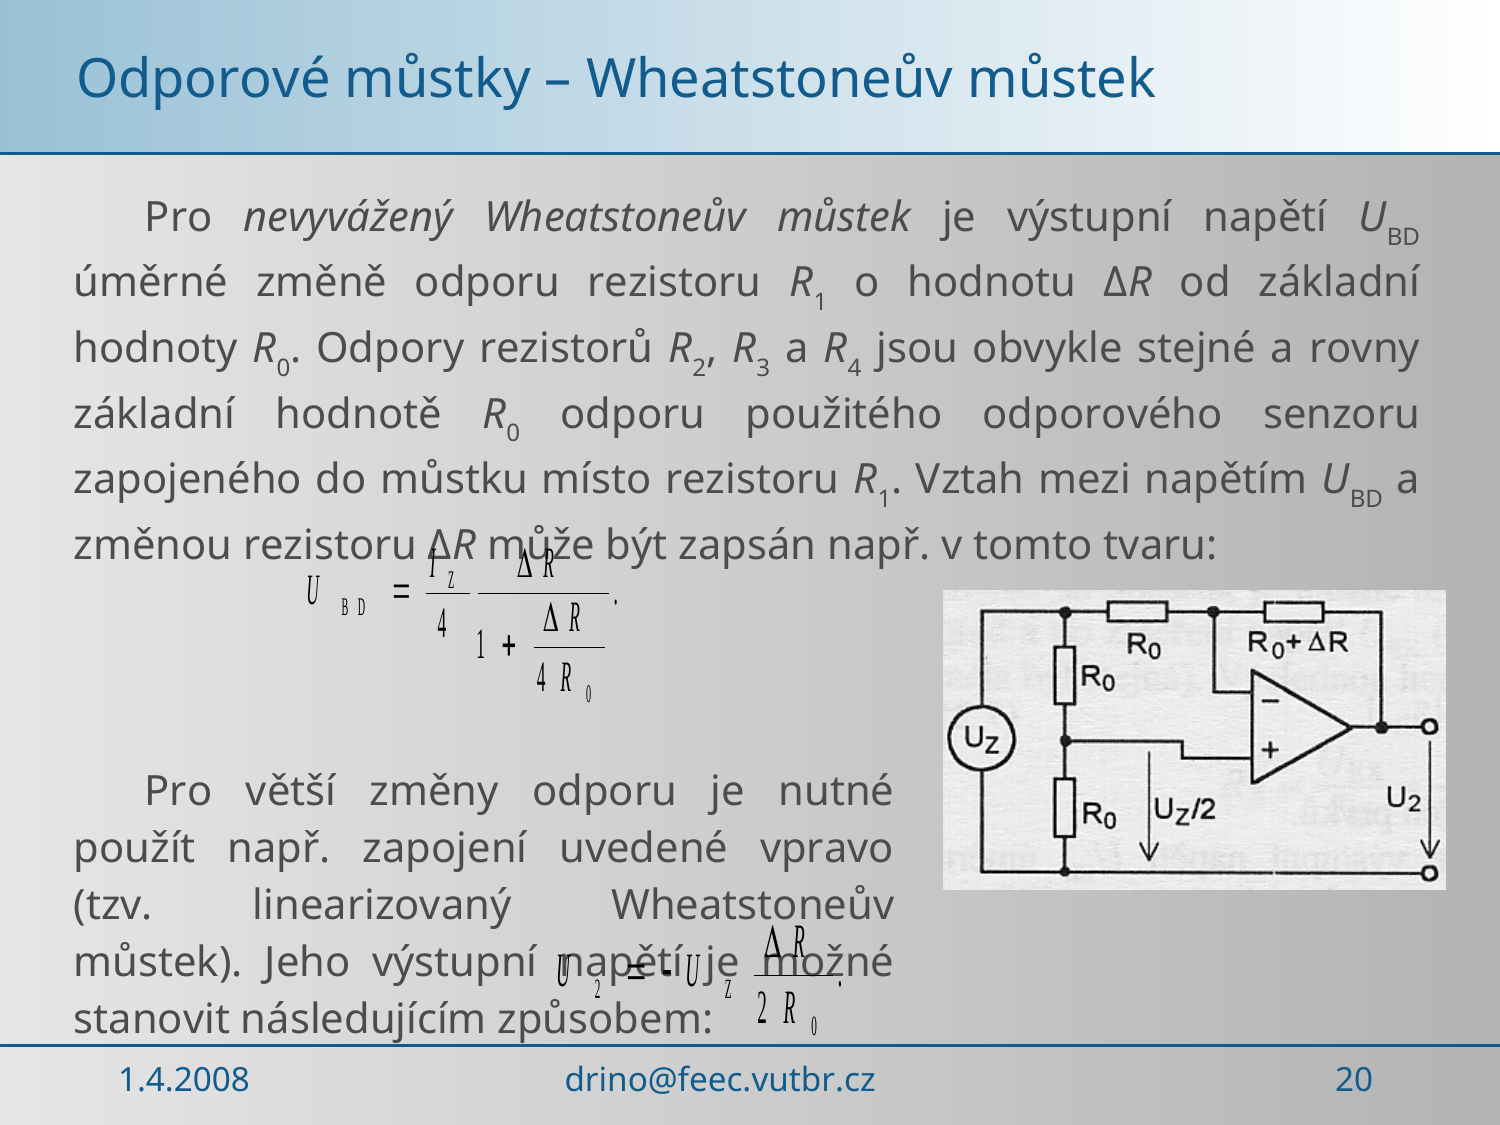

# Odporové můstky – Wheatstoneův můstek
Pro nevyvážený Wheatstoneův můstek je výstupní napětí UBD úměrné změně odporu rezistoru R1 o hodnotu ΔR od základní hodnoty R0. Odpory rezistorů R2, R3 a R4 jsou obvykle stejné a rovny základní hodnotě R0 odporu použitého odporového senzoru zapojeného do můstku místo rezistoru R1. Vztah mezi napětím UBD a změnou rezistoru ΔR může být zapsán např. v tomto tvaru:
Pro větší změny odporu je nutné použít např. zapojení uvedené vpravo (tzv. linearizovaný Wheatstoneův můstek). Jeho výstupní napětí je možné stanovit následujícím způsobem:
1.4.2008
drino@feec.vutbr.cz